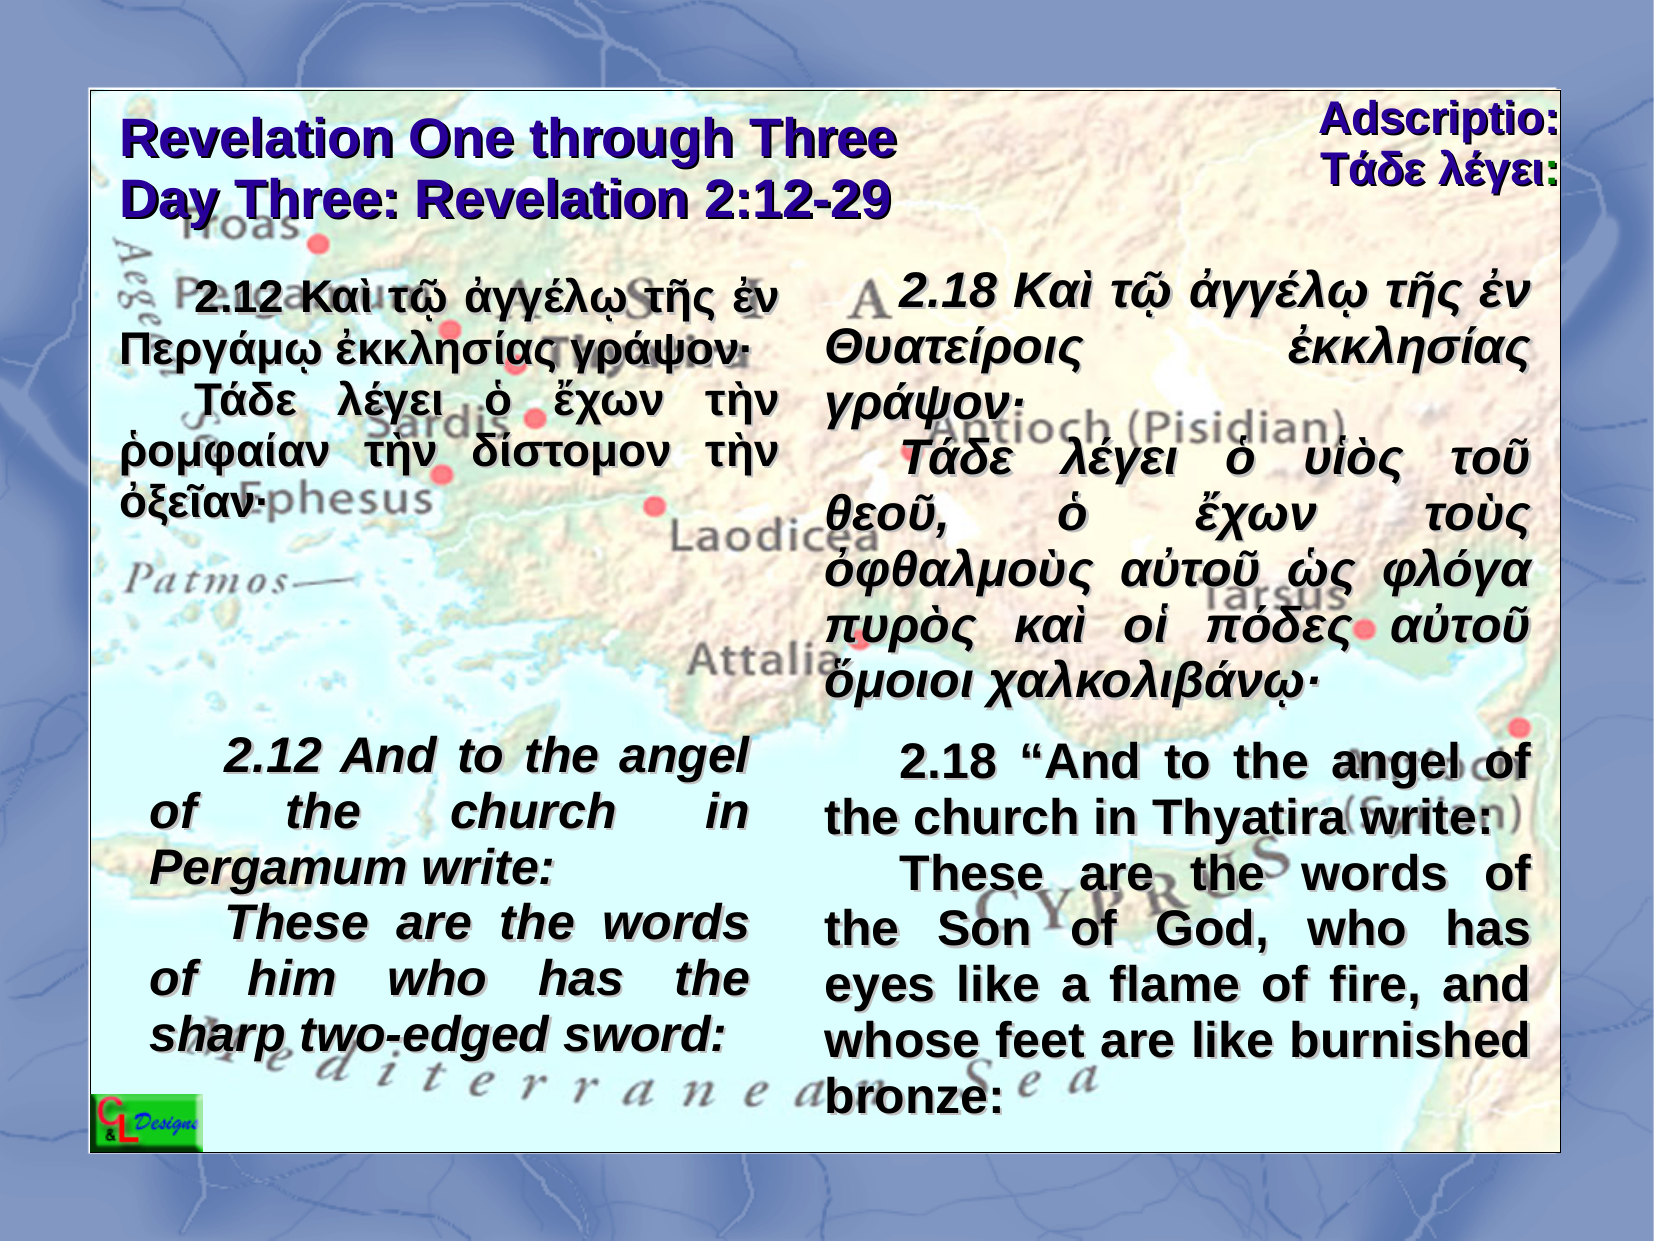

Adscriptio:
	Τάδε λέγει:
# Revelation One through Three Day Three: Revelation 2:12-29
	2.18 Καὶ τῷ ἀγγέλῳ τῆς ἐν Θυατείροις ἐκκλησίας γράψον·
	Τάδε λέγει ὁ υἱὸς τοῦ θεοῦ, ὁ ἔχων τοὺς ὀφθαλμοὺς αὐτοῦ ὡς φλόγα πυρὸς καὶ οἱ πόδες αὐτοῦ ὅμοιοι χαλκολιβάνῳ·
	2.12 Καὶ τῷ ἀγγέλῳ τῆς ἐν Περγάμῳ ἐκκλησίας γράψον·
	Τάδε λέγει ὁ ἔχων τὴν ῥομφαίαν τὴν δίστομον τὴν ὀξεῖαν·
	2.12 And to the angel of the church in Pergamum write:
	These are the words of him who has the sharp two-edged sword:
	2.18 “And to the angel of the church in Thyatira write:
	These are the words of the Son of God, who has eyes like a flame of fire, and whose feet are like burnished bronze: